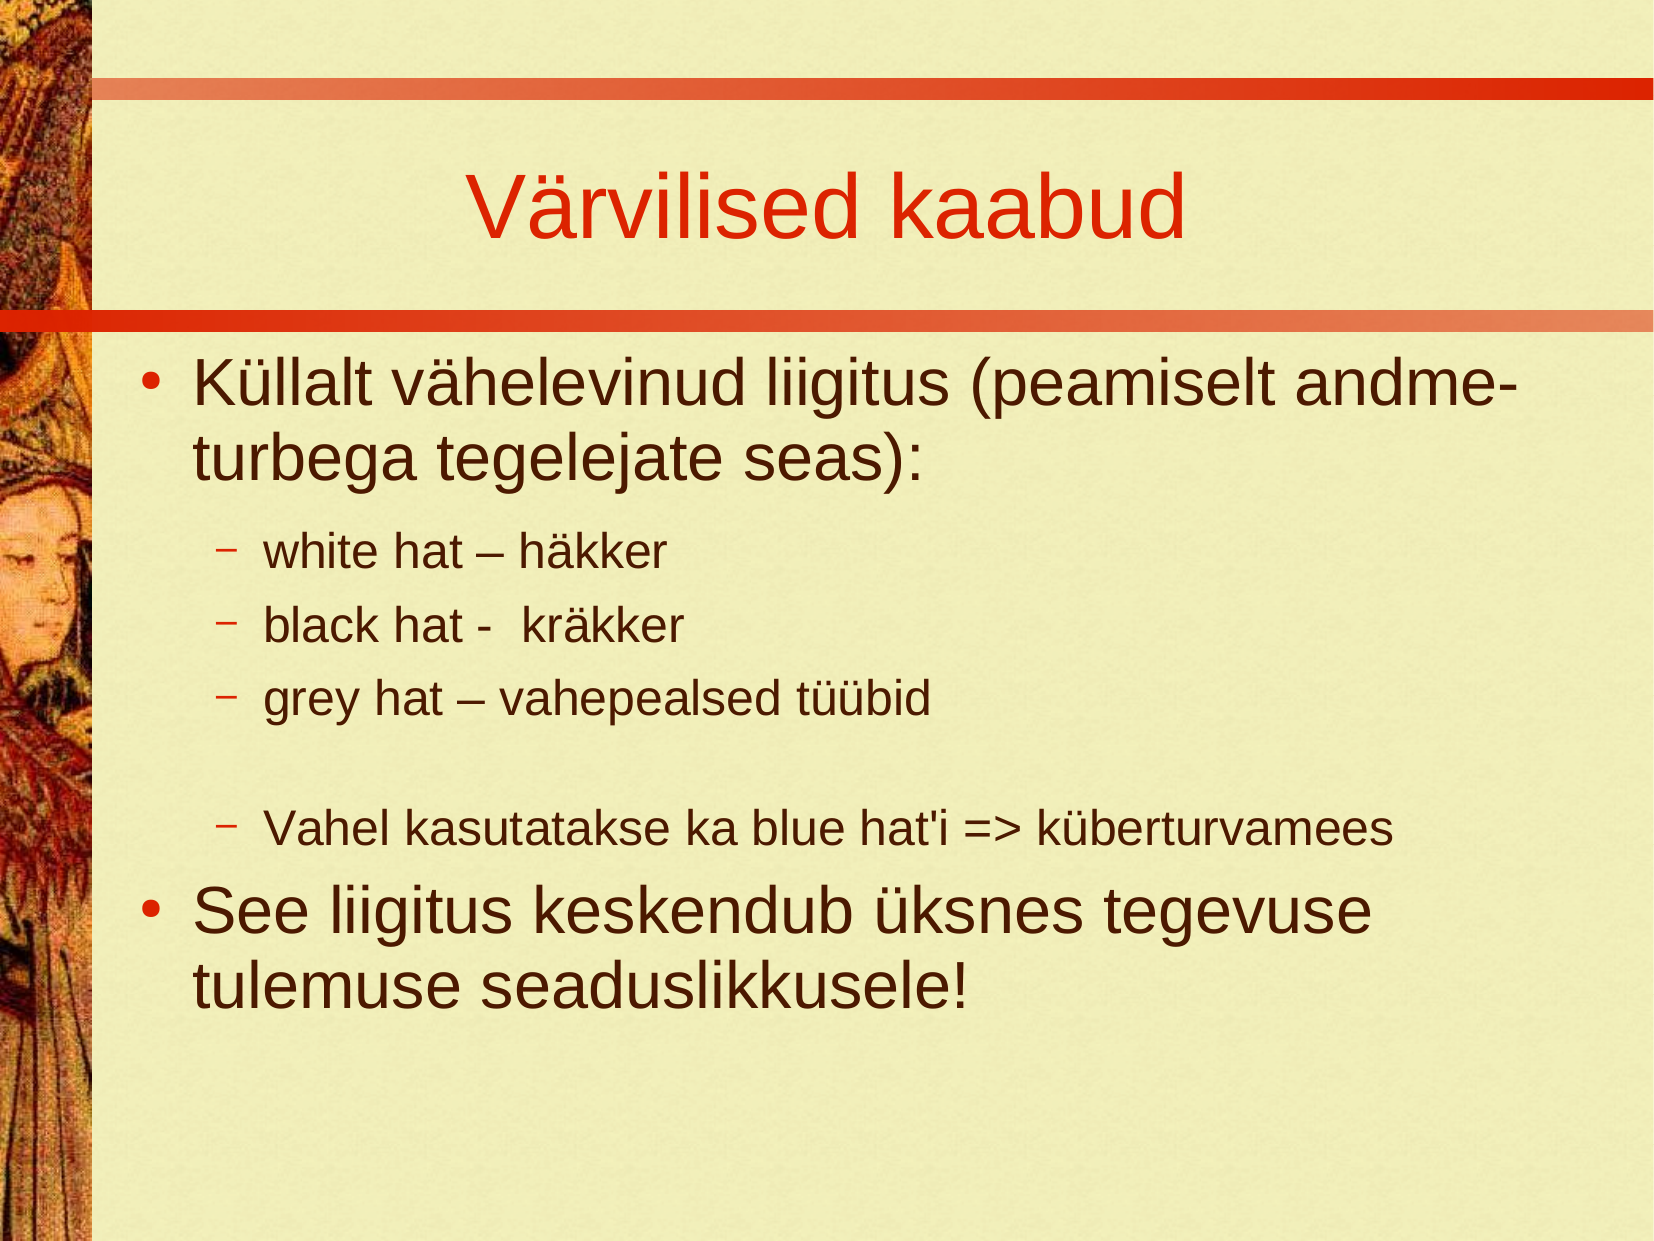

# Värvilised kaabud
Küllalt vähelevinud liigitus (peamiselt andme-turbega tegelejate seas):
white hat – häkker
black hat - kräkker
grey hat – vahepealsed tüübid
Vahel kasutatakse ka blue hat'i => küberturvamees
See liigitus keskendub üksnes tegevuse tulemuse seaduslikkusele!